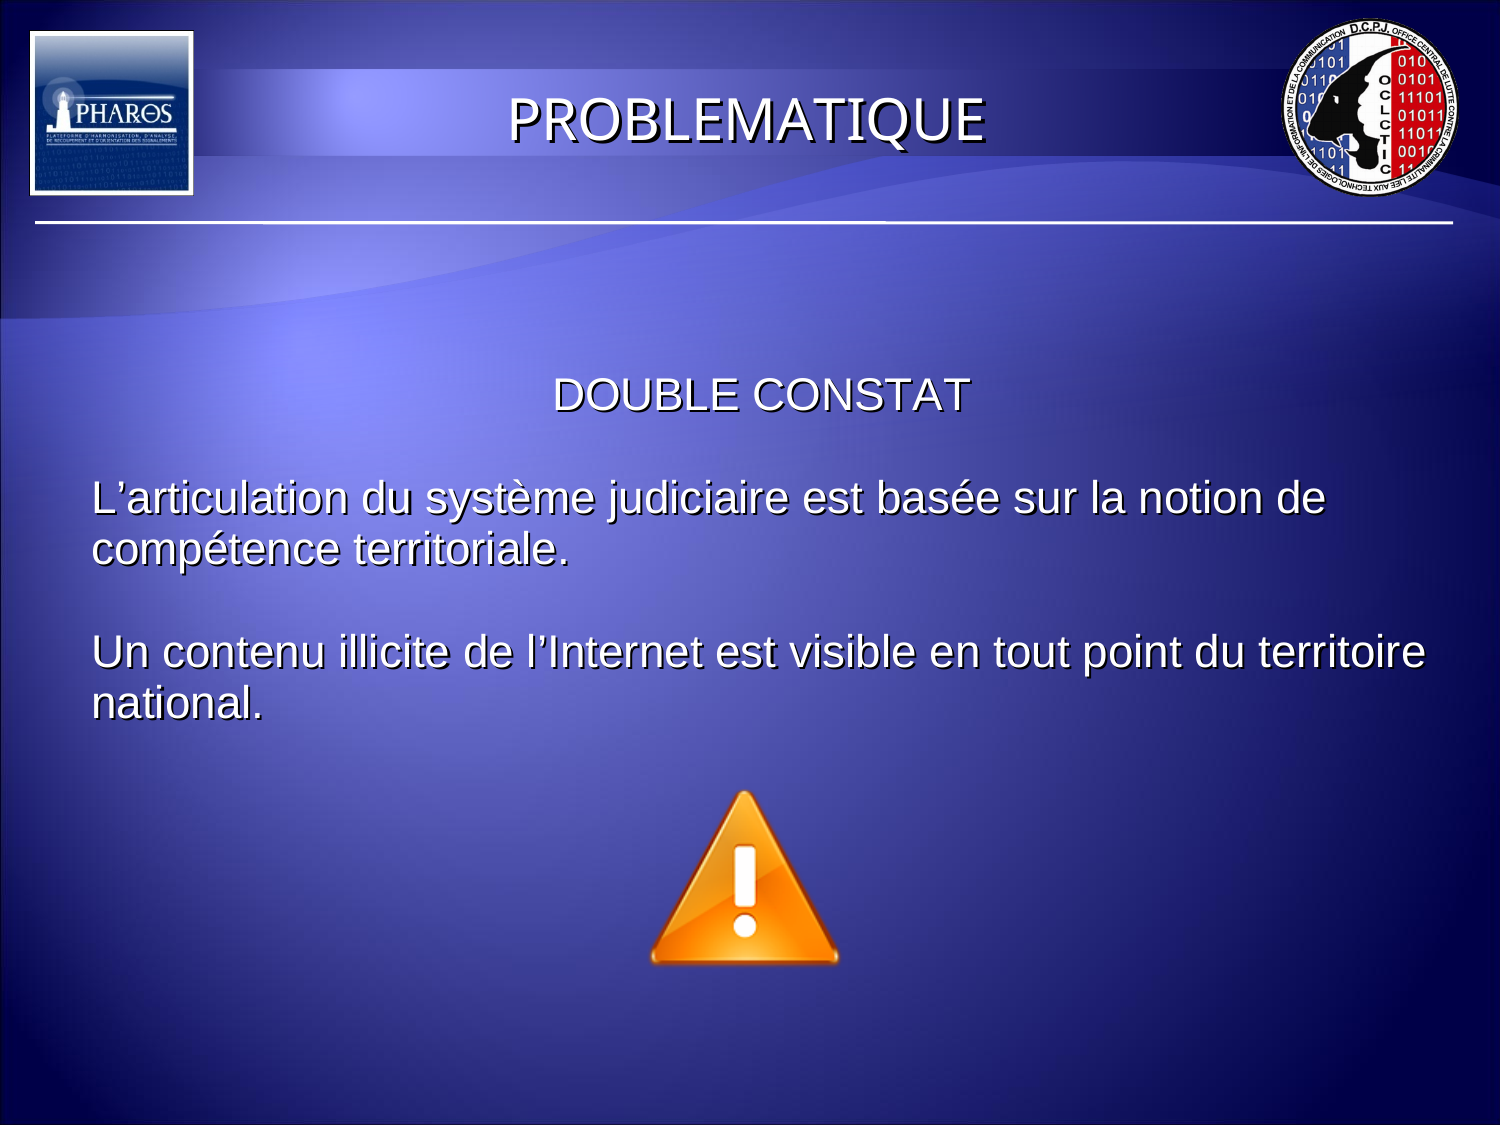

PROBLEMATIQUE
DOUBLE CONSTAT
L’articulation du système judiciaire est basée sur la notion de compétence territoriale.
Un contenu illicite de l’Internet est visible en tout point du territoire national.